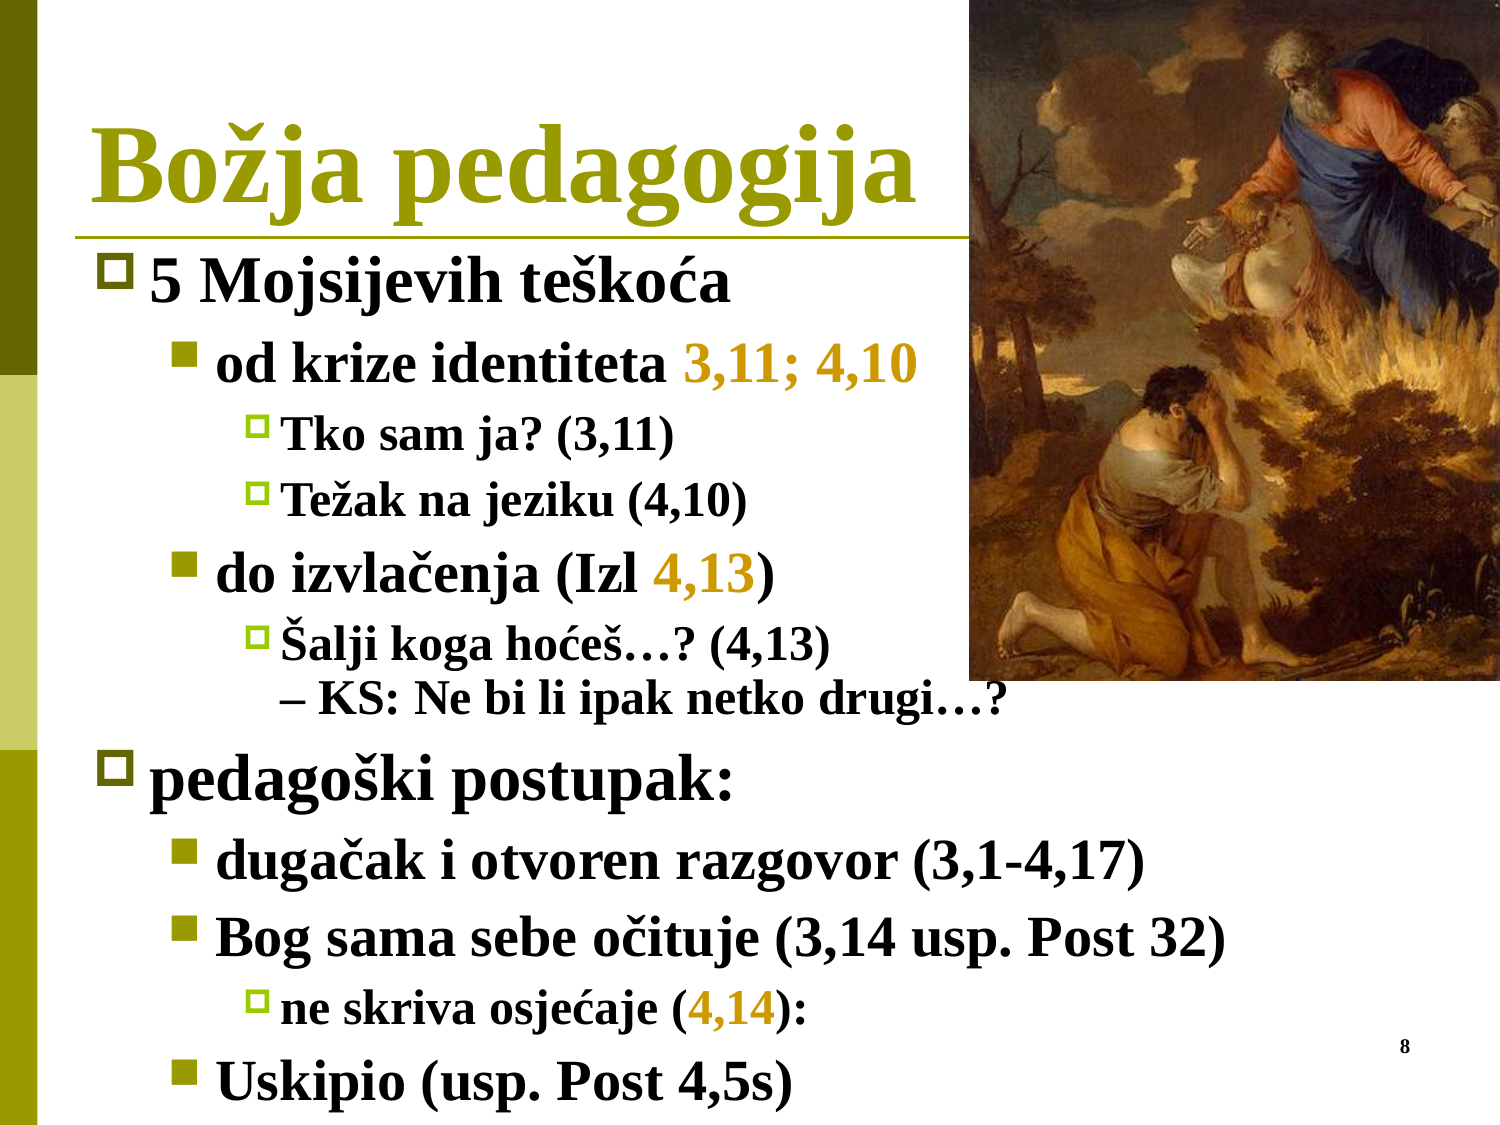

# Božja pedagogija
5 Mojsijevih teškoća
od krize identiteta 3,11; 4,10
Tko sam ja? (3,11)
Težak na jeziku (4,10)
do izvlačenja (Izl 4,13)
Šalji koga hoćeš…? (4,13)
– KS: Ne bi li ipak netko drugi…?
pedagoški postupak:
dugačak i otvoren razgovor (3,1-4,17)
Bog sama sebe očituje (3,14 usp. Post 32)
ne skriva osjećaje (4,14):
Uskipio (usp. Post 4,5s)